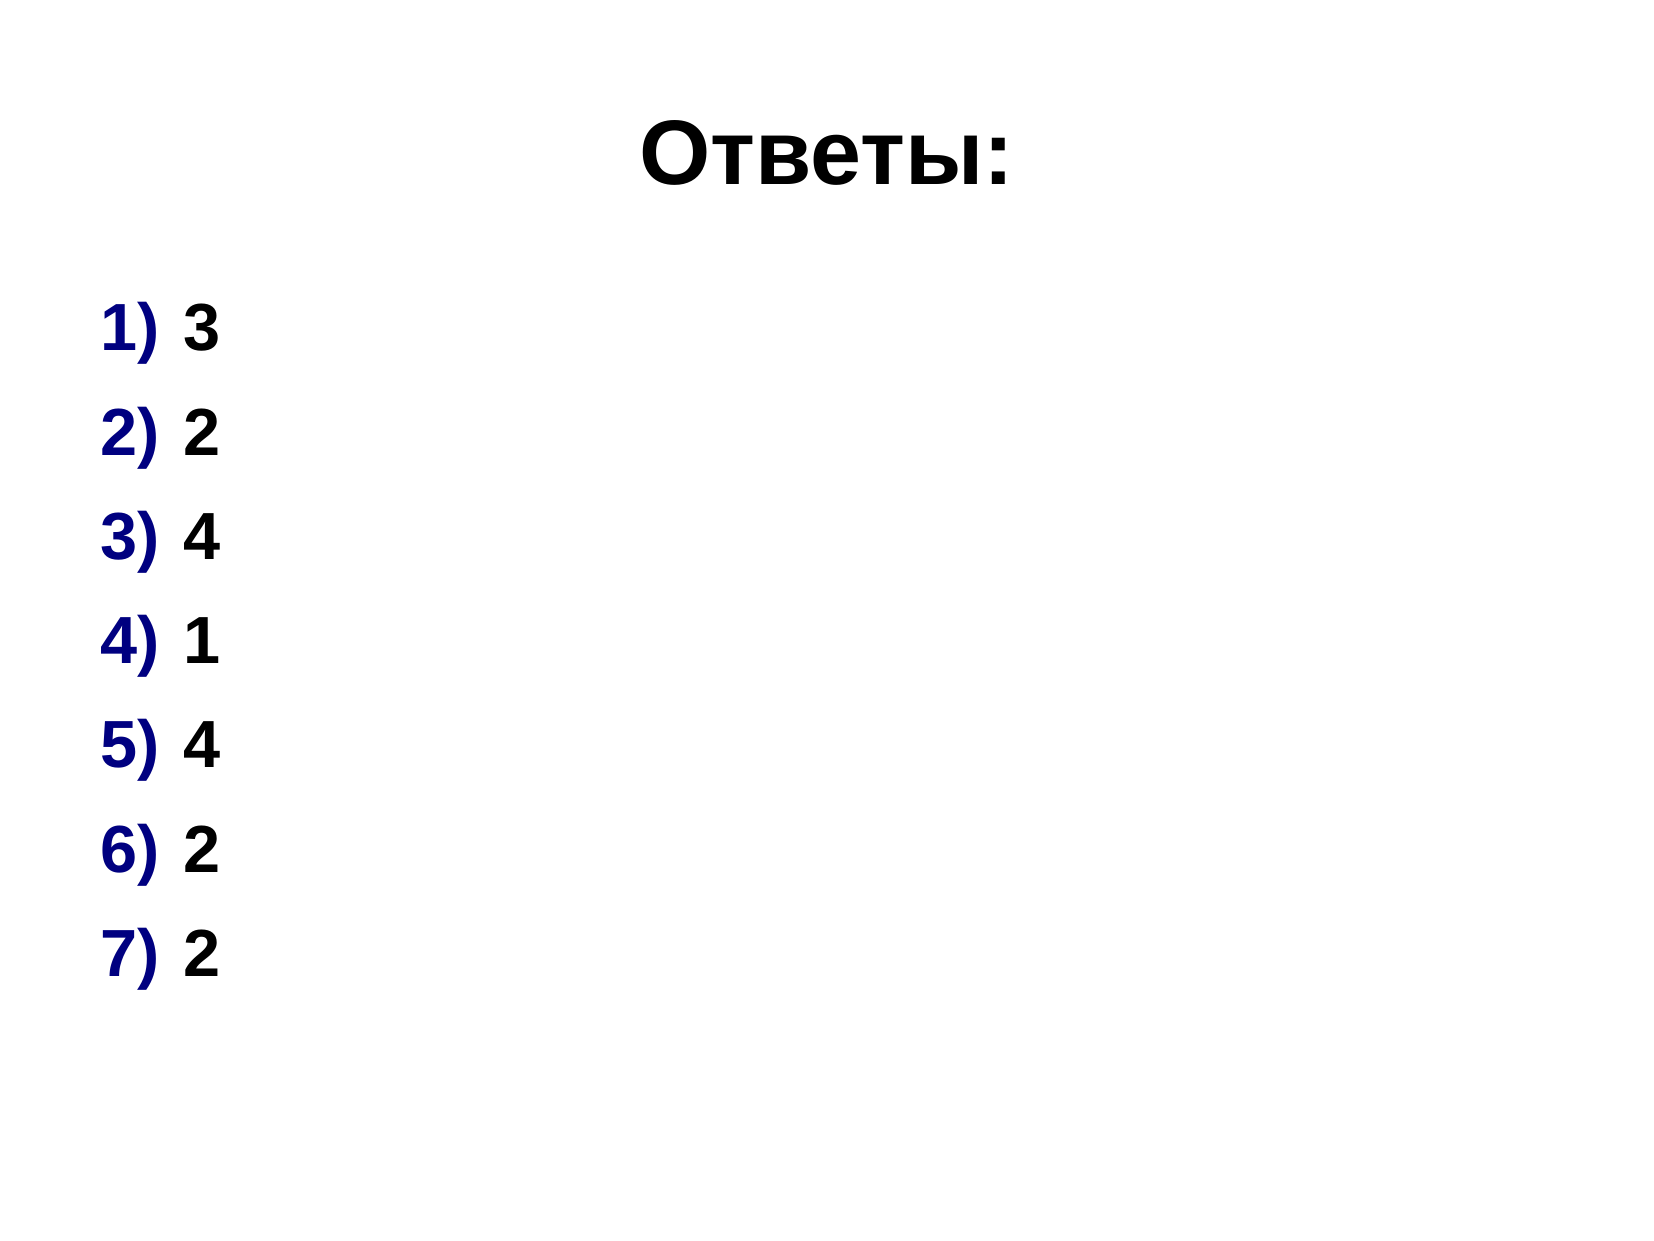

# Ответы:
3
2
4
1
4
2
2